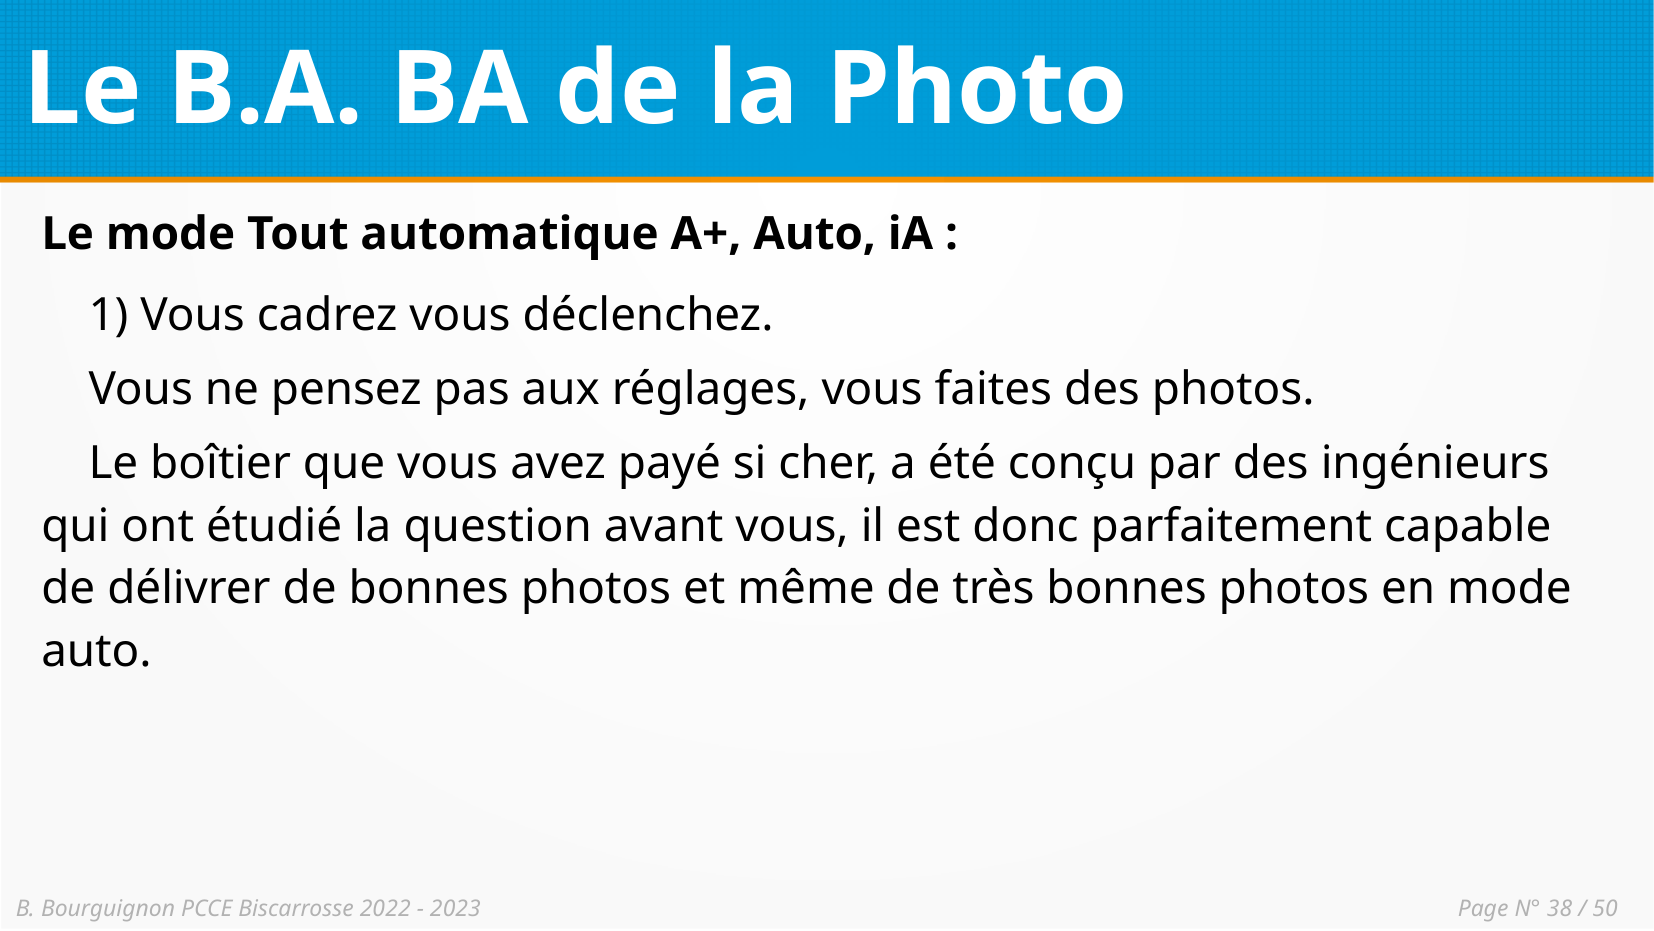

# Le B.A. BA de la Photo
Le mode Tout automatique A+, Auto, iA :
 Vous cadrez vous déclenchez.
Vous ne pensez pas aux réglages, vous faites des photos.
Le boîtier que vous avez payé si cher, a été conçu par des ingénieurs qui ont étudié la question avant vous, il est donc parfaitement capable de délivrer de bonnes photos et même de très bonnes photos en mode auto.